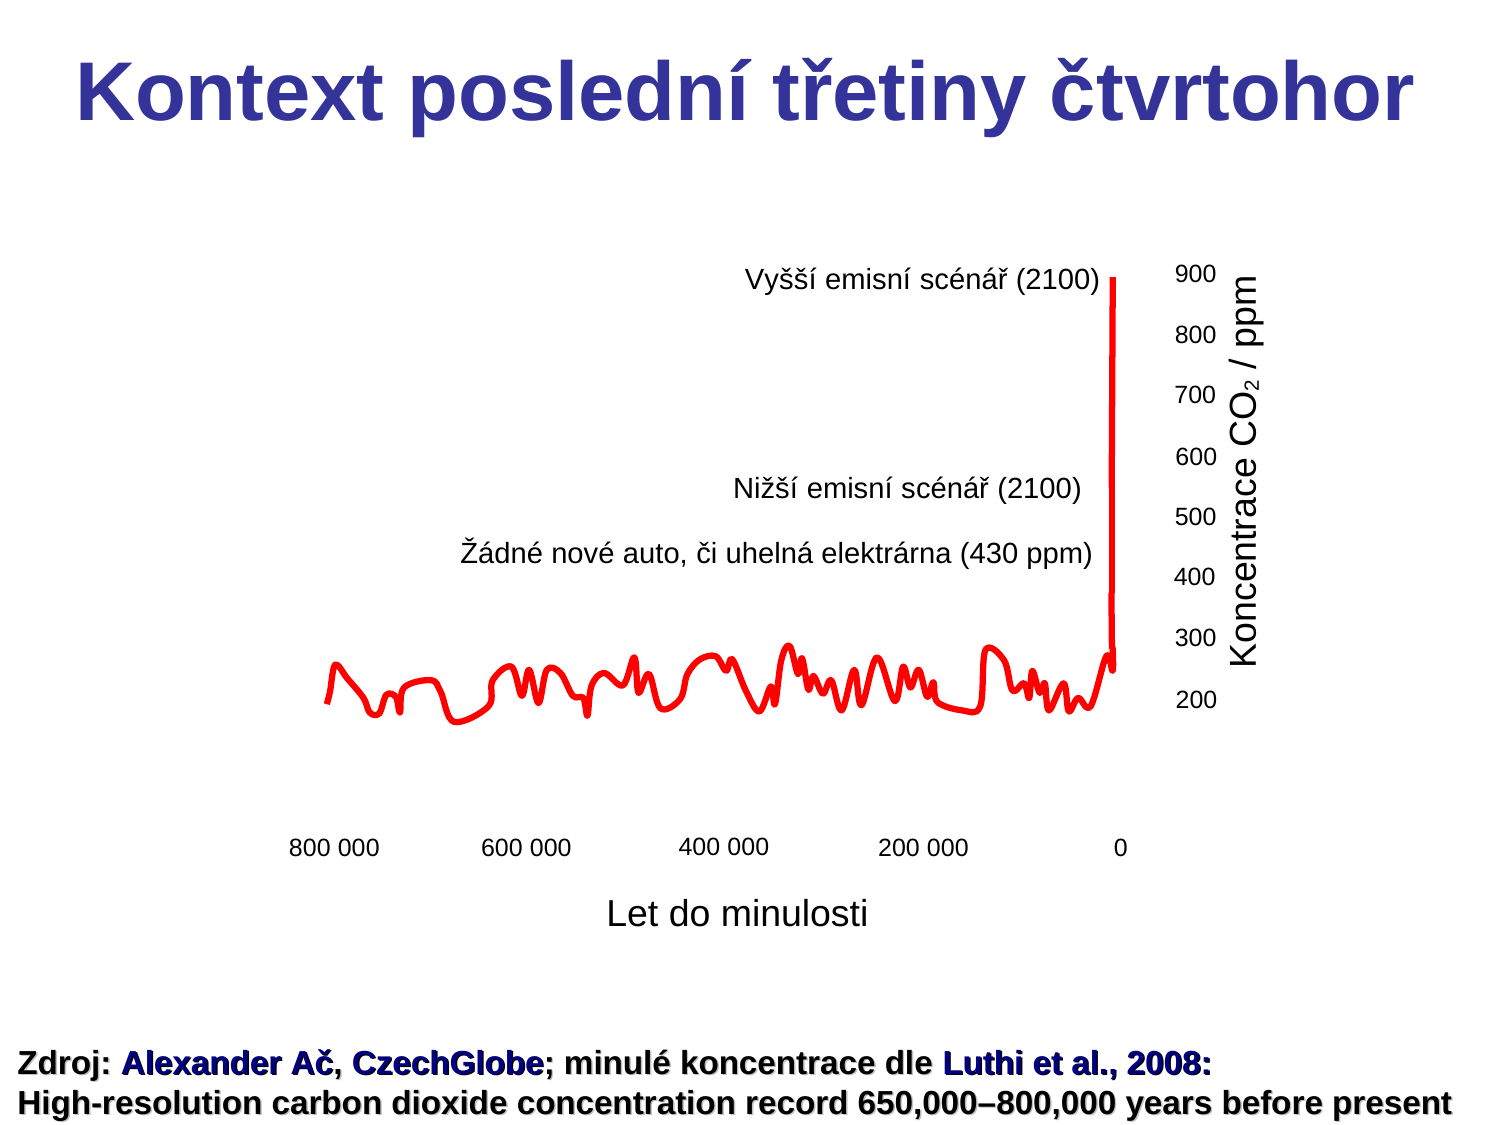

Kontext poslední třetiny čtvrtohor
900
Vyšší emisní scénář (2100)
800
700
600
Koncentrace CO2 / ppm
Nižší emisní scénář (2100)
500
Žádné nové auto, či uhelná elektrárna (430 ppm)
400
300
200
400 000
600 000
200 000
0
800 000
Let do minulosti
Zdroj: Alexander Ač, CzechGlobe; minulé koncentrace dle Luthi et al., 2008:
High-resolution carbon dioxide concentration record 650,000–800,000 years before present